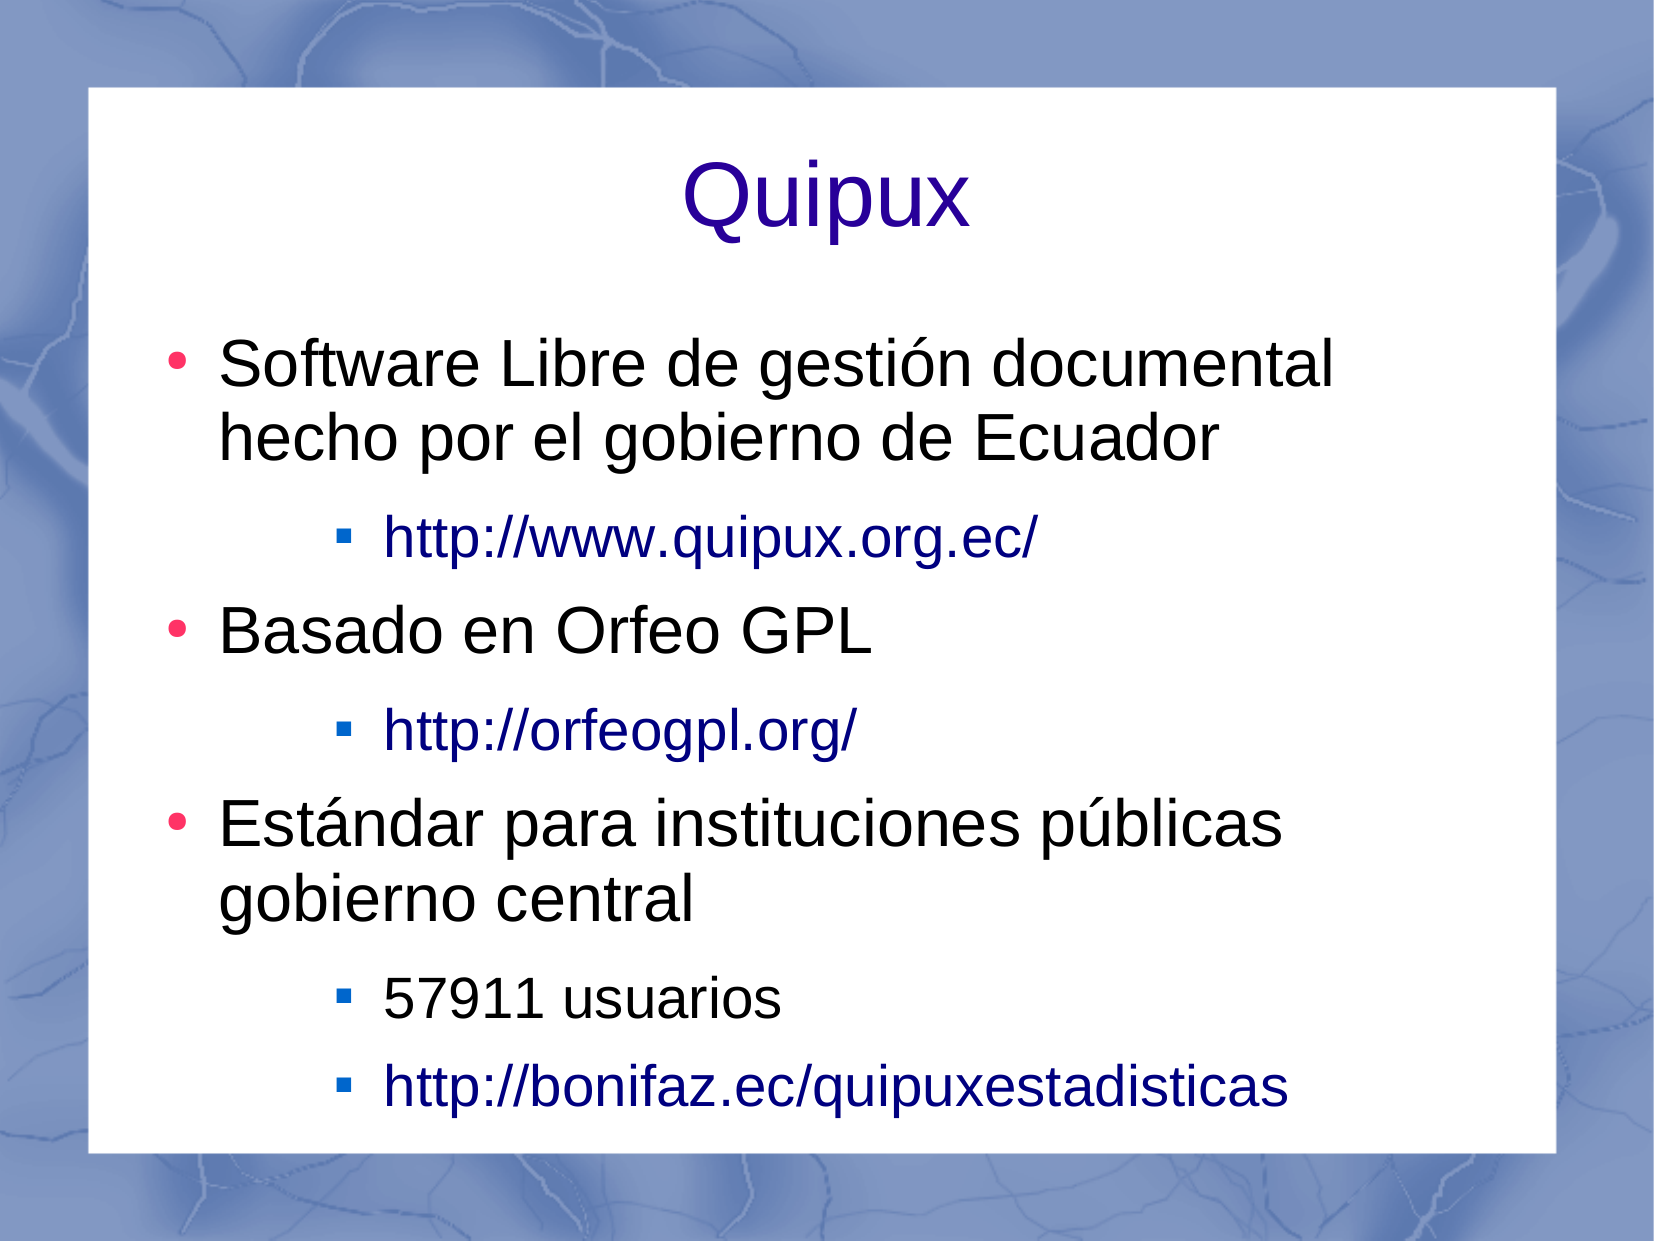

# Quipux
Software Libre de gestión documental hecho por el gobierno de Ecuador
http://www.quipux.org.ec/
Basado en Orfeo GPL
http://orfeogpl.org/
Estándar para instituciones públicas gobierno central
57911 usuarios
http://bonifaz.ec/quipuxestadisticas